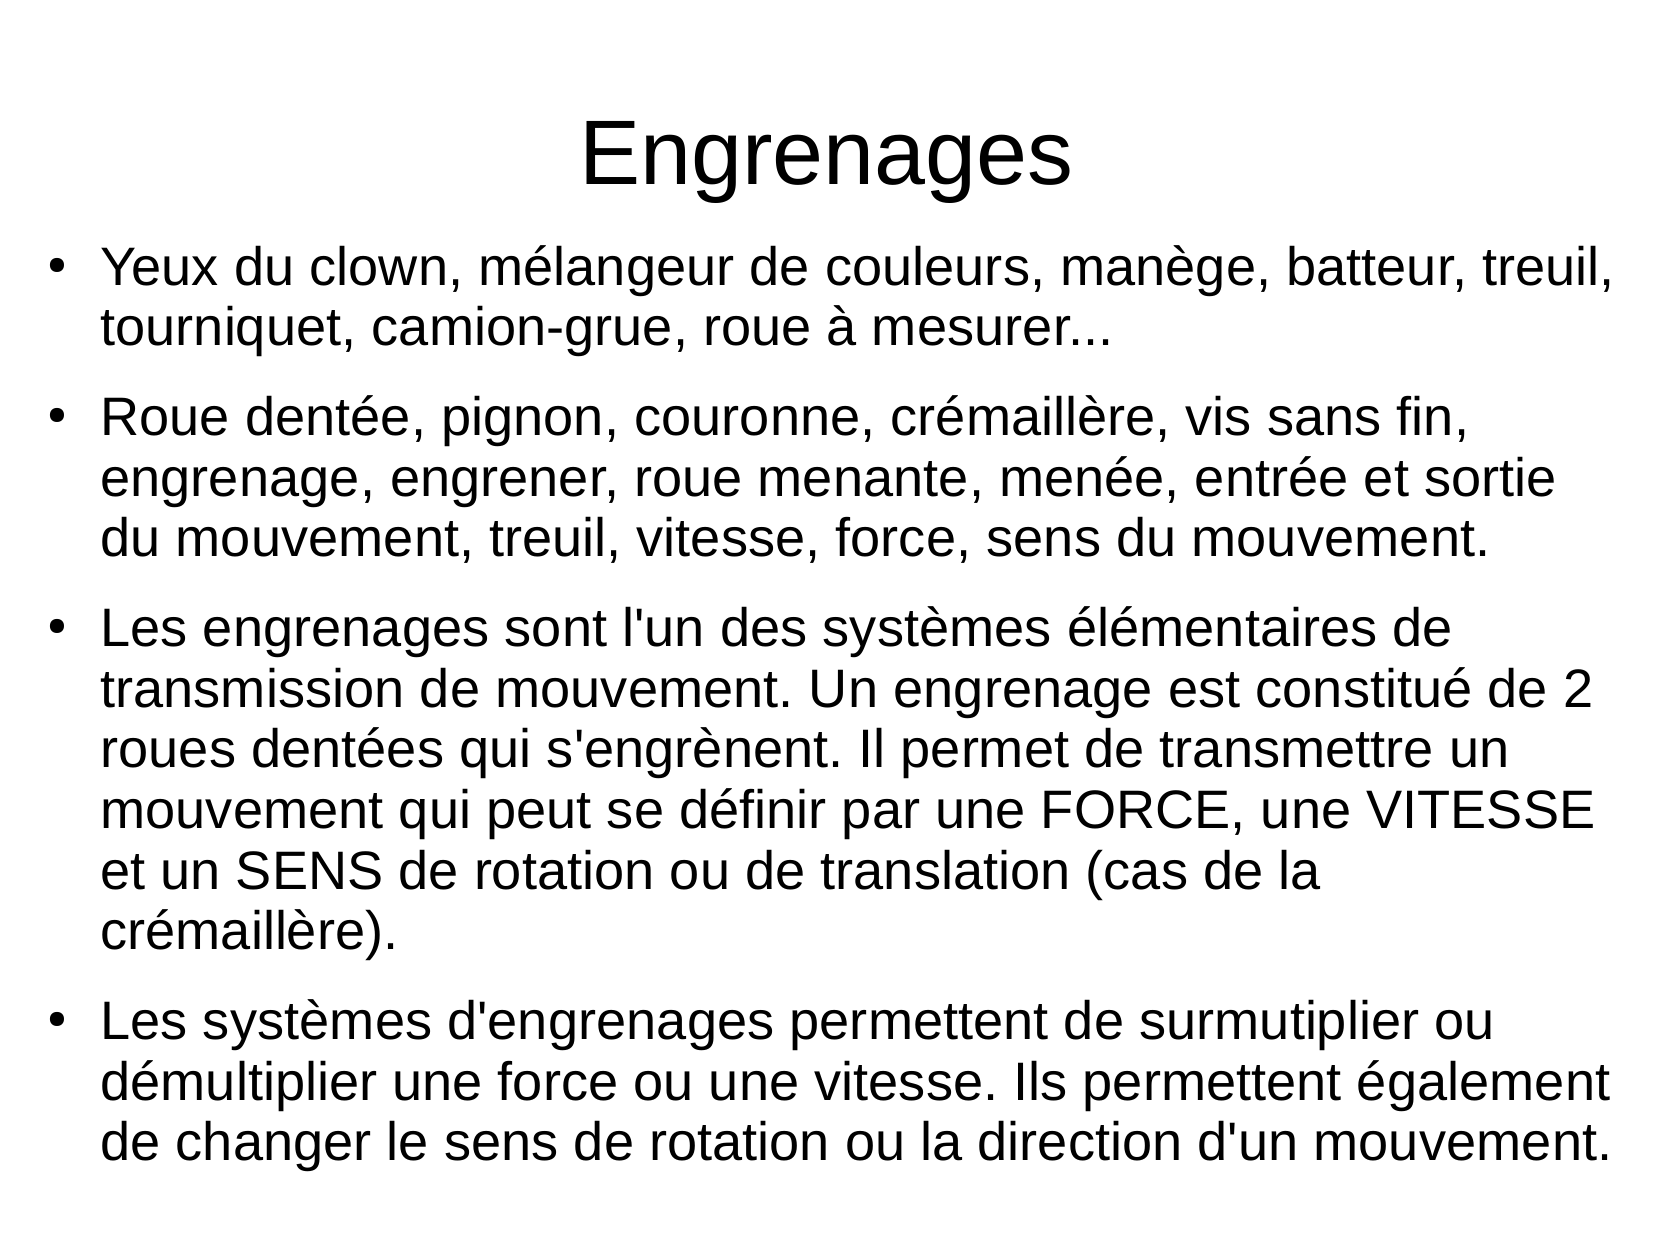

# Engrenages
Yeux du clown, mélangeur de couleurs, manège, batteur, treuil, tourniquet, camion-grue, roue à mesurer...
Roue dentée, pignon, couronne, crémaillère, vis sans fin, engrenage, engrener, roue menante, menée, entrée et sortie du mouvement, treuil, vitesse, force, sens du mouvement.
Les engrenages sont l'un des systèmes élémentaires de transmission de mouvement. Un engrenage est constitué de 2 roues dentées qui s'engrènent. Il permet de transmettre un mouvement qui peut se définir par une FORCE, une VITESSE et un SENS de rotation ou de translation (cas de la crémaillère).
Les systèmes d'engrenages permettent de surmutiplier ou démultiplier une force ou une vitesse. Ils permettent également de changer le sens de rotation ou la direction d'un mouvement.